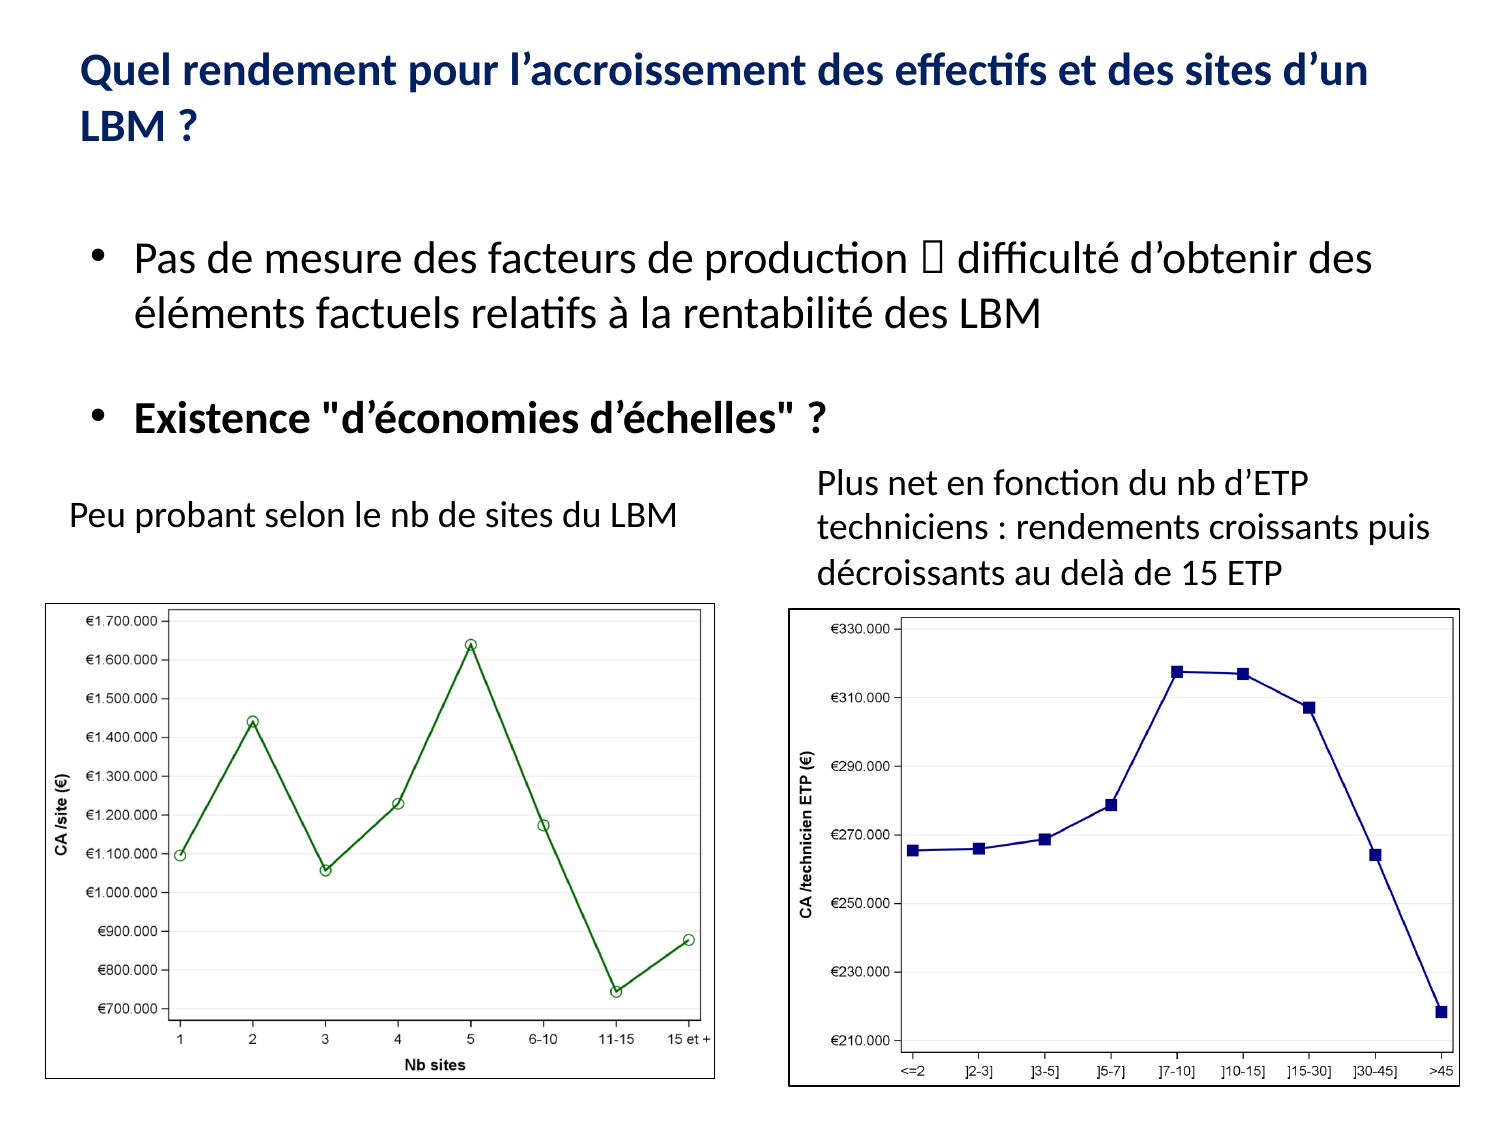

# Quel rendement pour l’accroissement des effectifs et des sites d’un LBM ?
Pas de mesure des facteurs de production  difficulté d’obtenir des éléments factuels relatifs à la rentabilité des LBM
Existence "d’économies d’échelles" ?
Plus net en fonction du nb d’ETP techniciens : rendements croissants puis décroissants au delà de 15 ETP
Peu probant selon le nb de sites du LBM